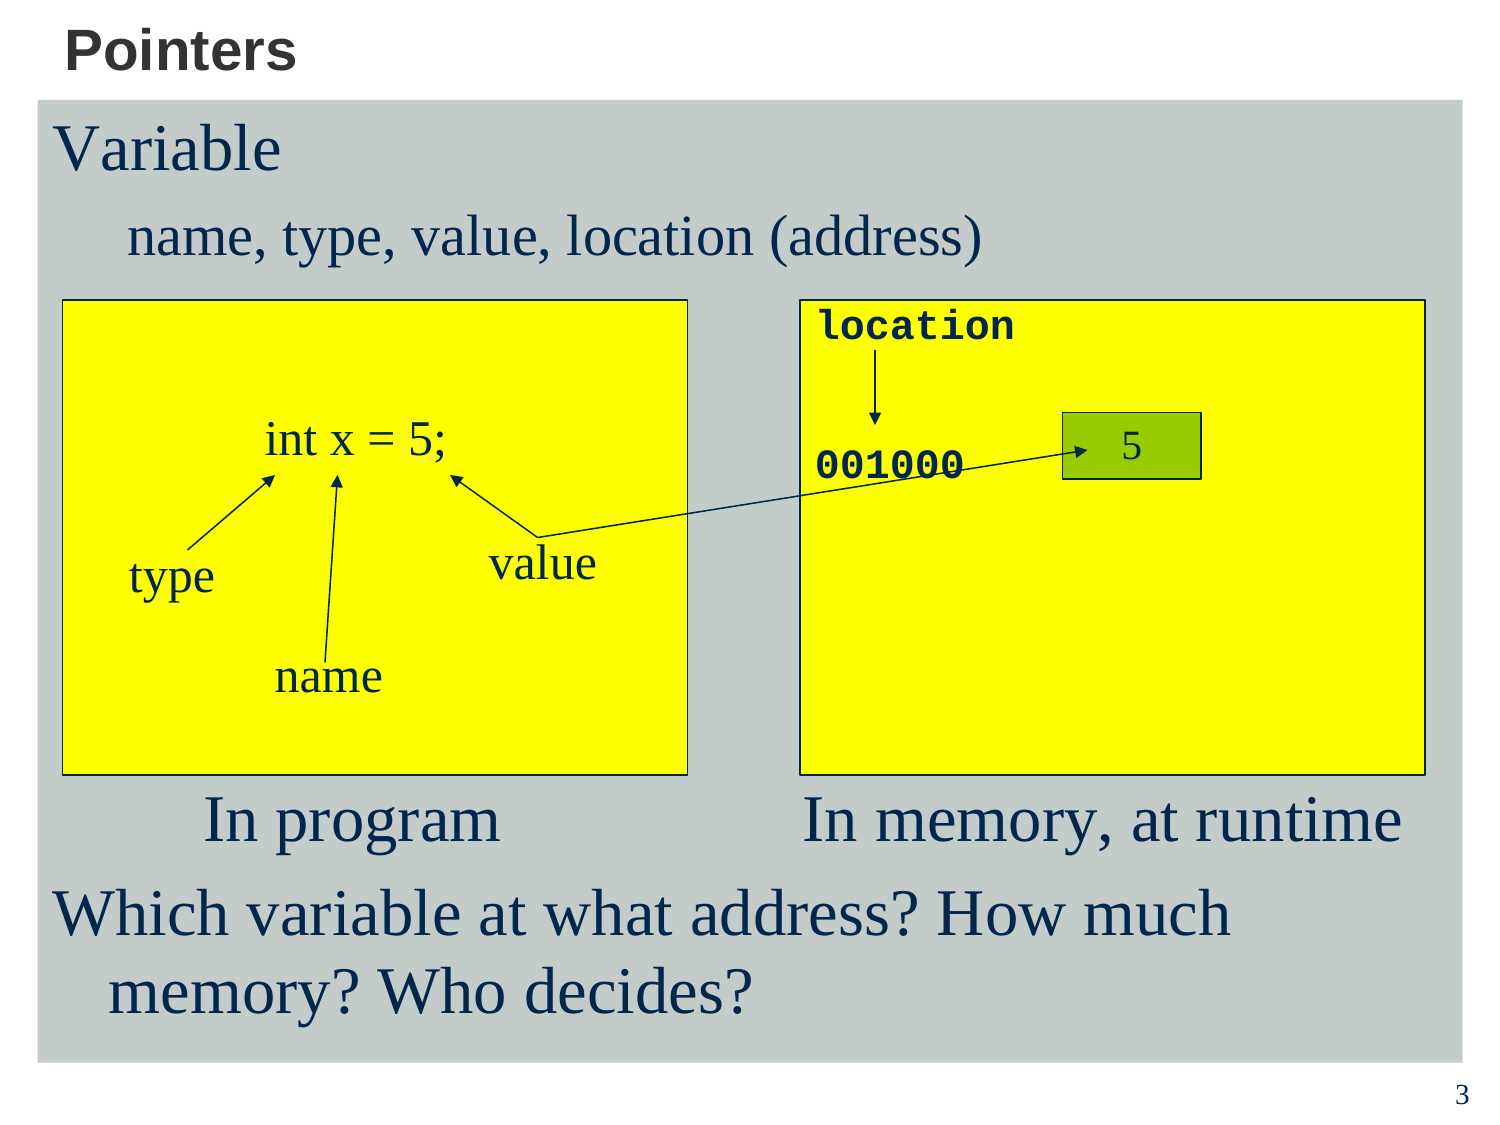

# Pointers
Variable
name, type, value, location (address)
 In program In memory, at runtime
Which variable at what address? How much memory? Who decides?
location
001000
int x = 5;
5
value
type
name